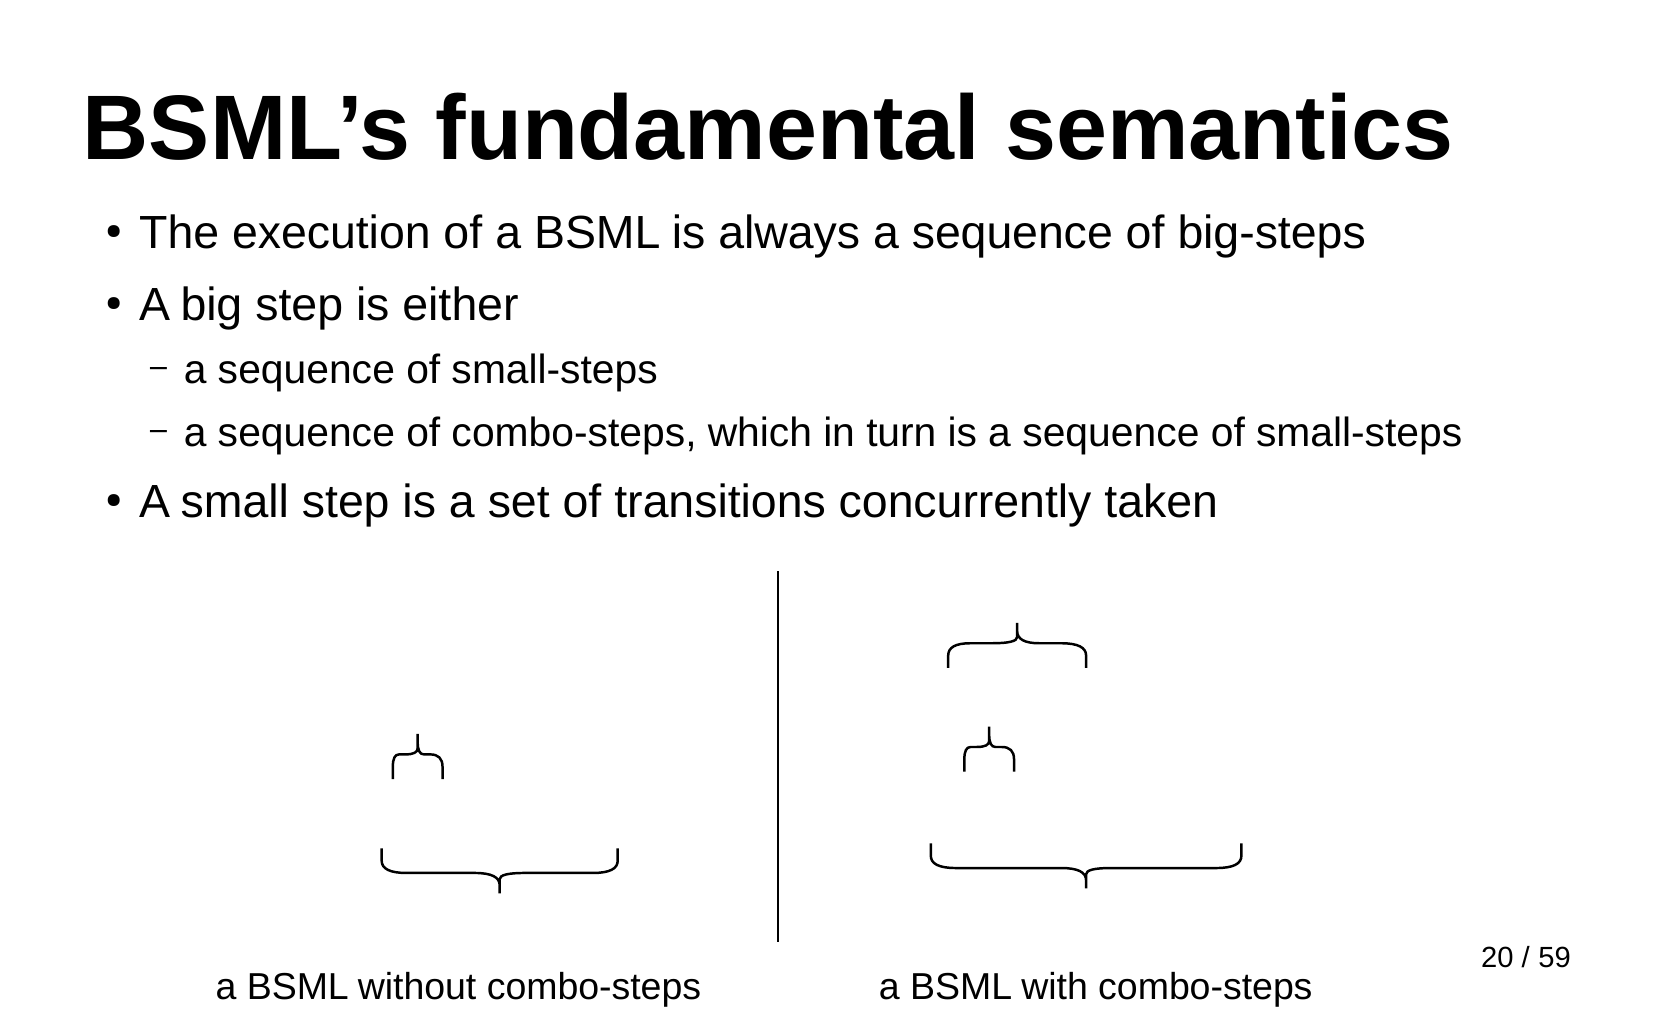

# BSML’s fundamental semantics
The execution of a BSML is always a sequence of big-steps
A big step is either
a sequence of small-steps
a sequence of combo-steps, which in turn is a sequence of small-steps
A small step is a set of transitions concurrently taken
20
a BSML without combo-steps a BSML with combo-steps